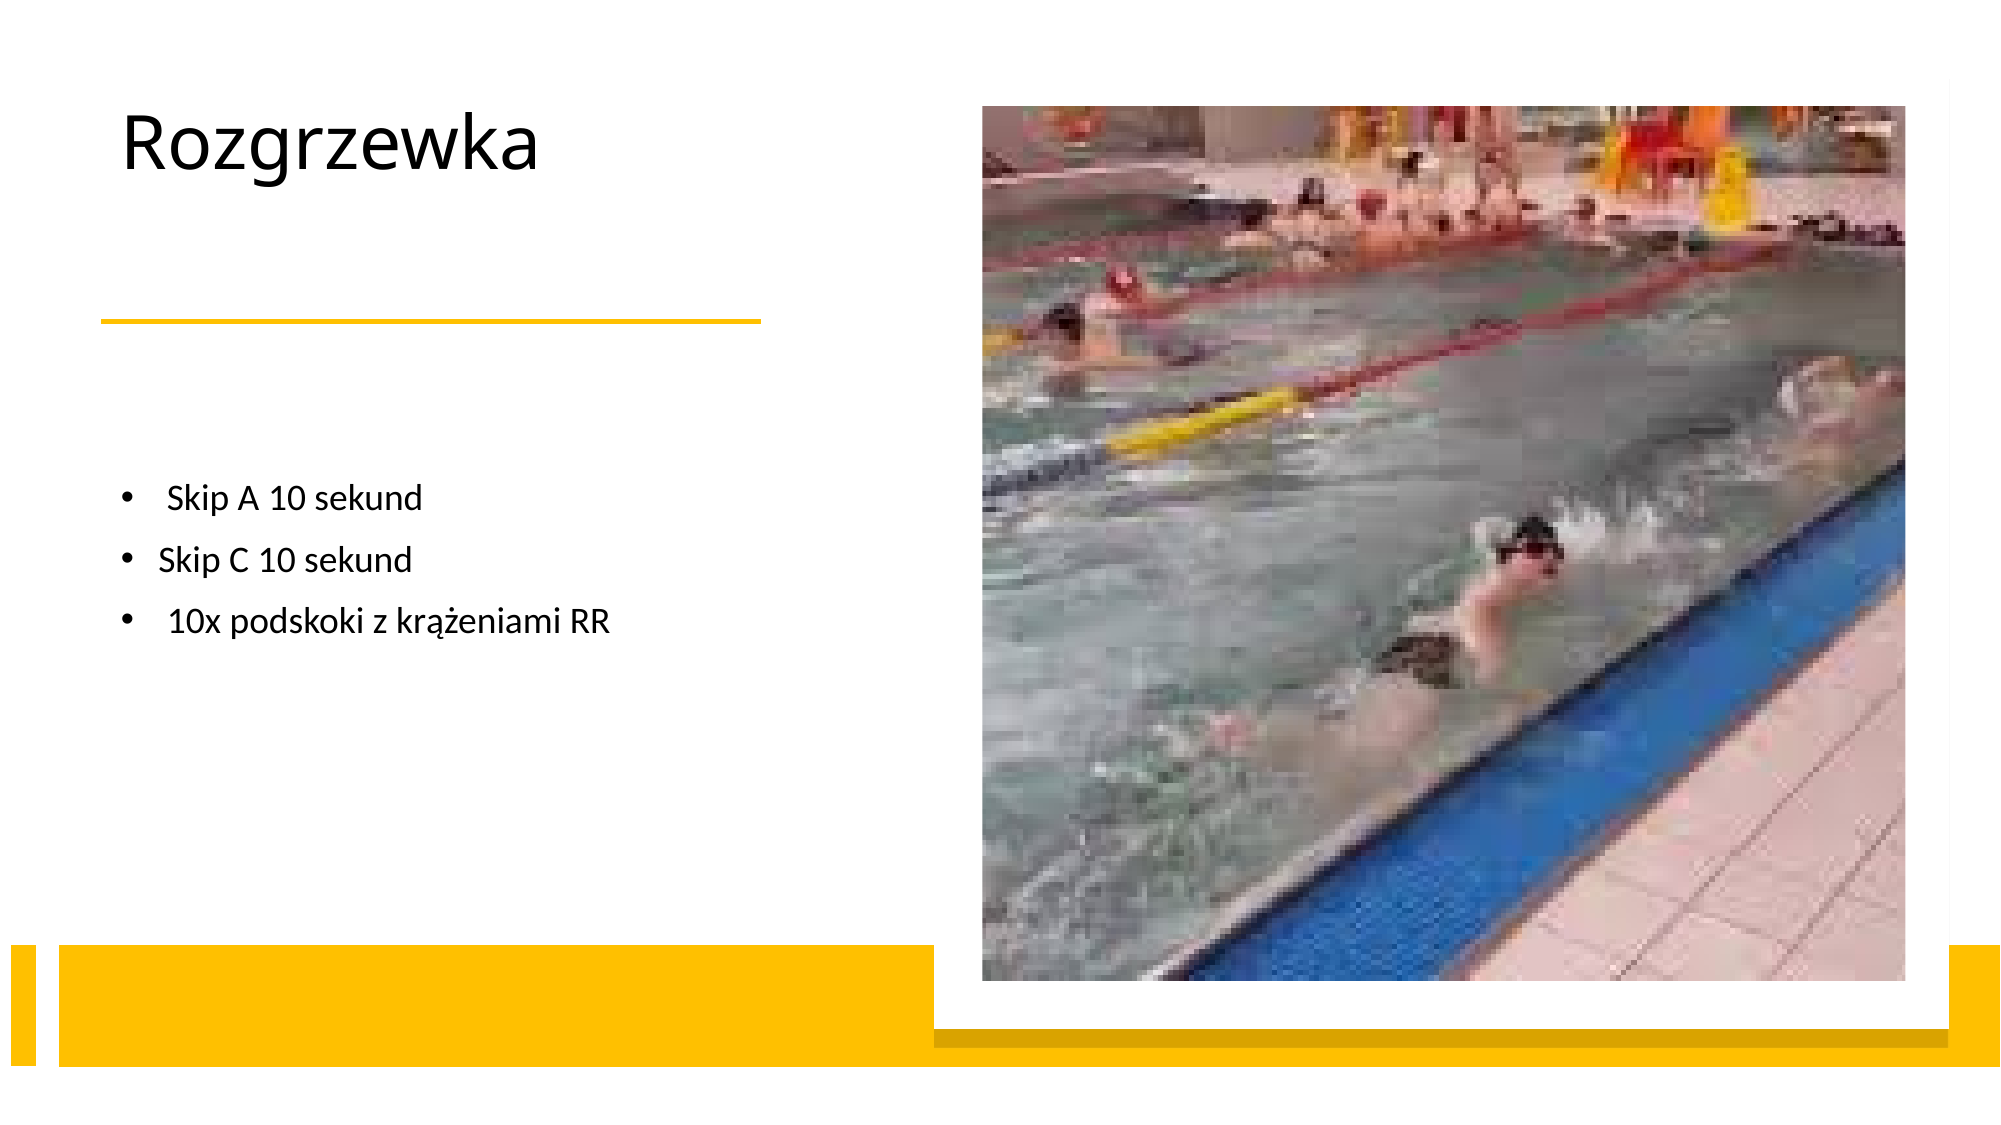

# Rozgrzewka
 Skip A 10 sekund
Skip C 10 sekund
 10x podskoki z krążeniami RR